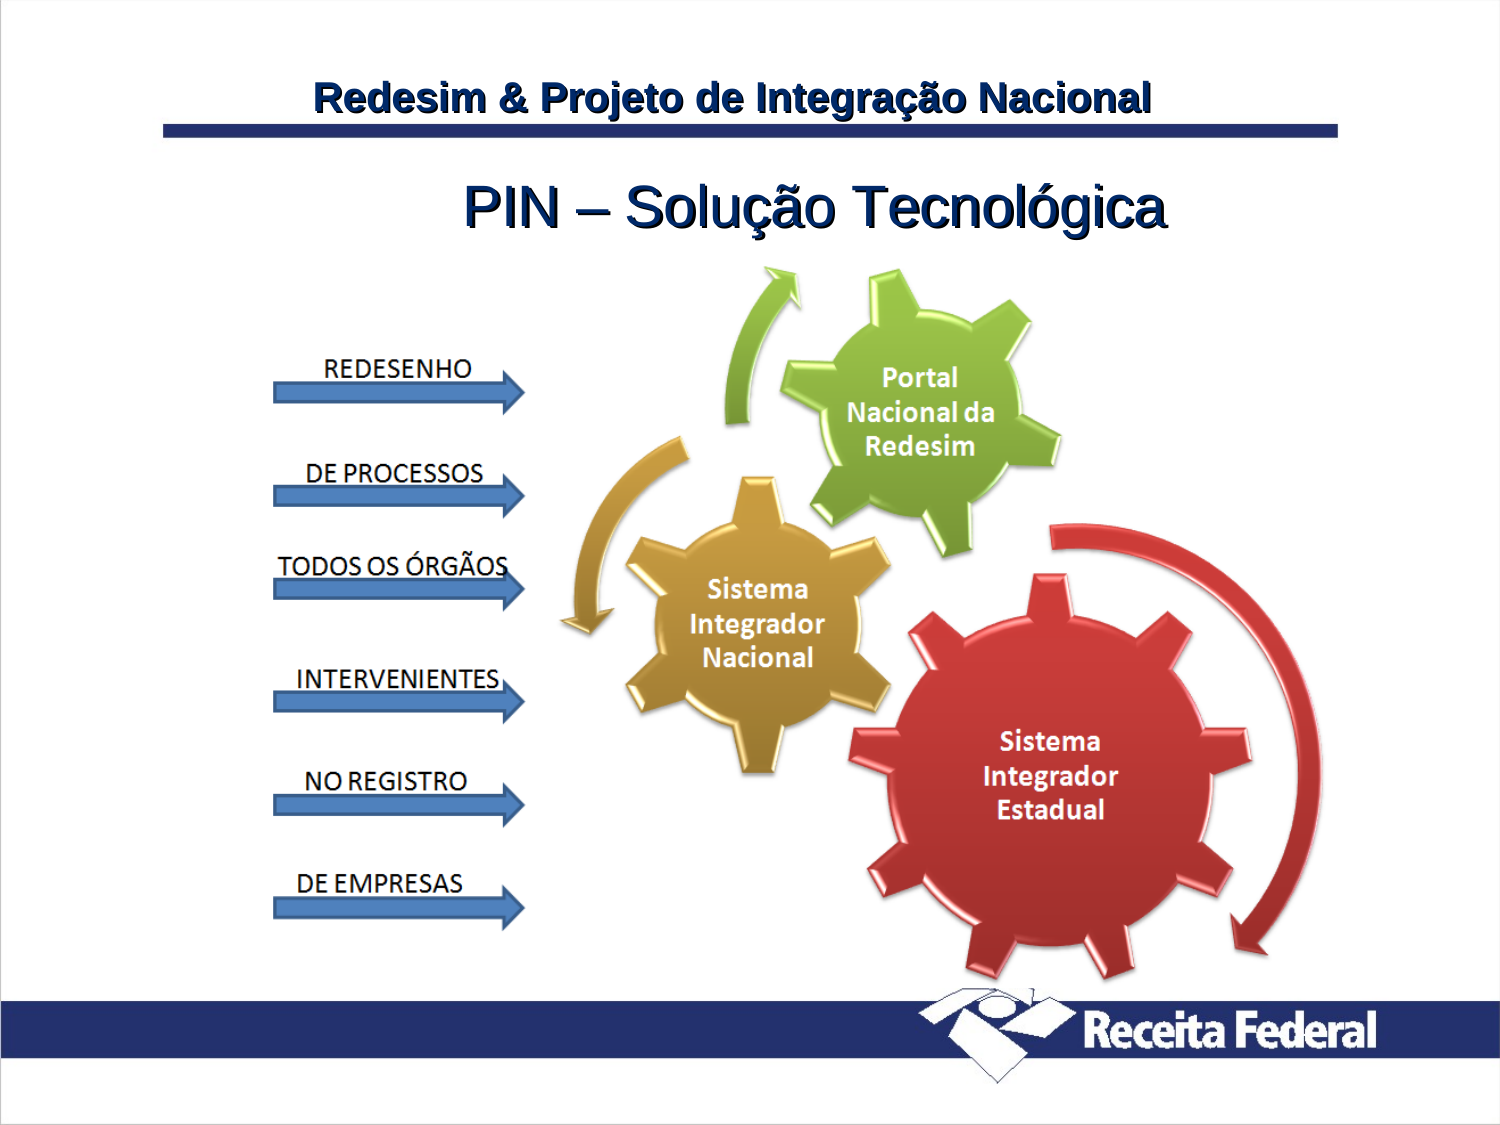

Redesim & Projeto de Integração Nacional
PIN – Solução Tecnológica